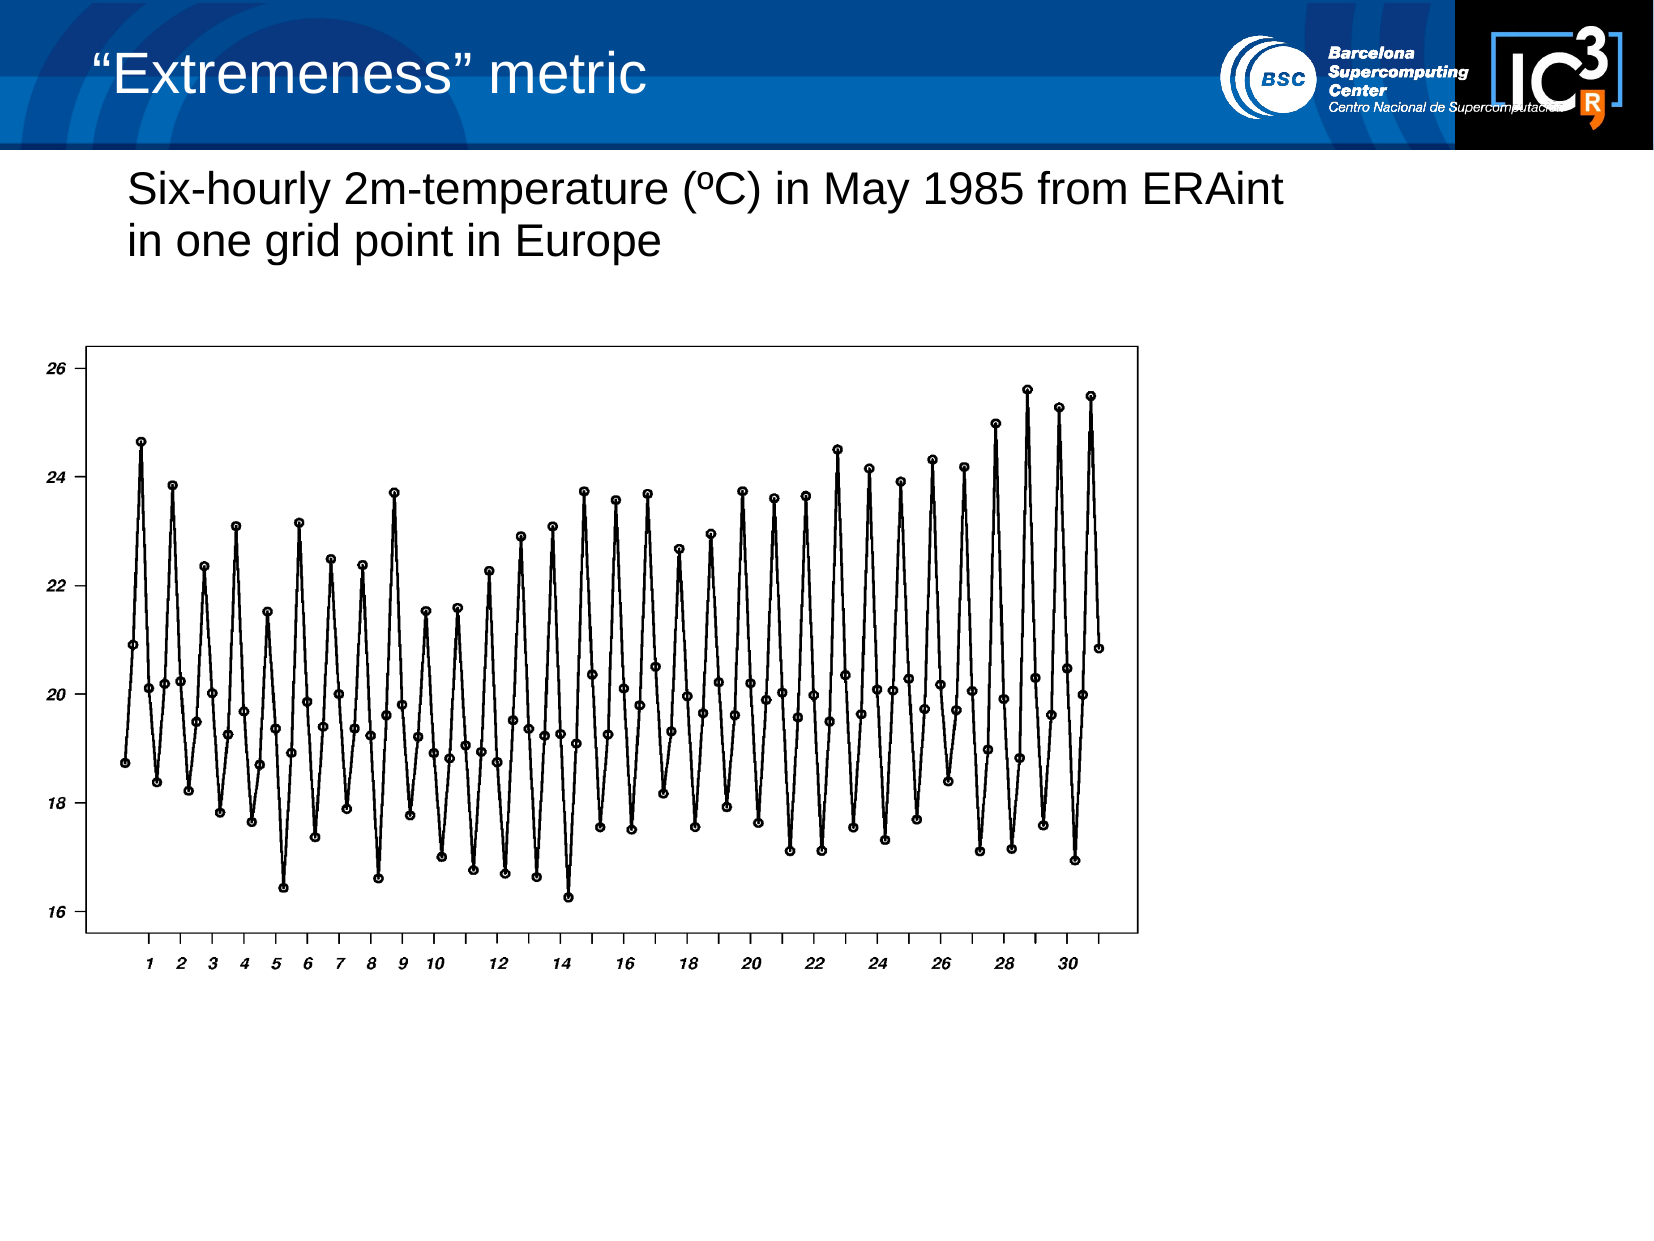

“Extremeness” metric
Six-hourly 2m-temperature (ºC) in May 1985 from ERAint
in one grid point in Europe